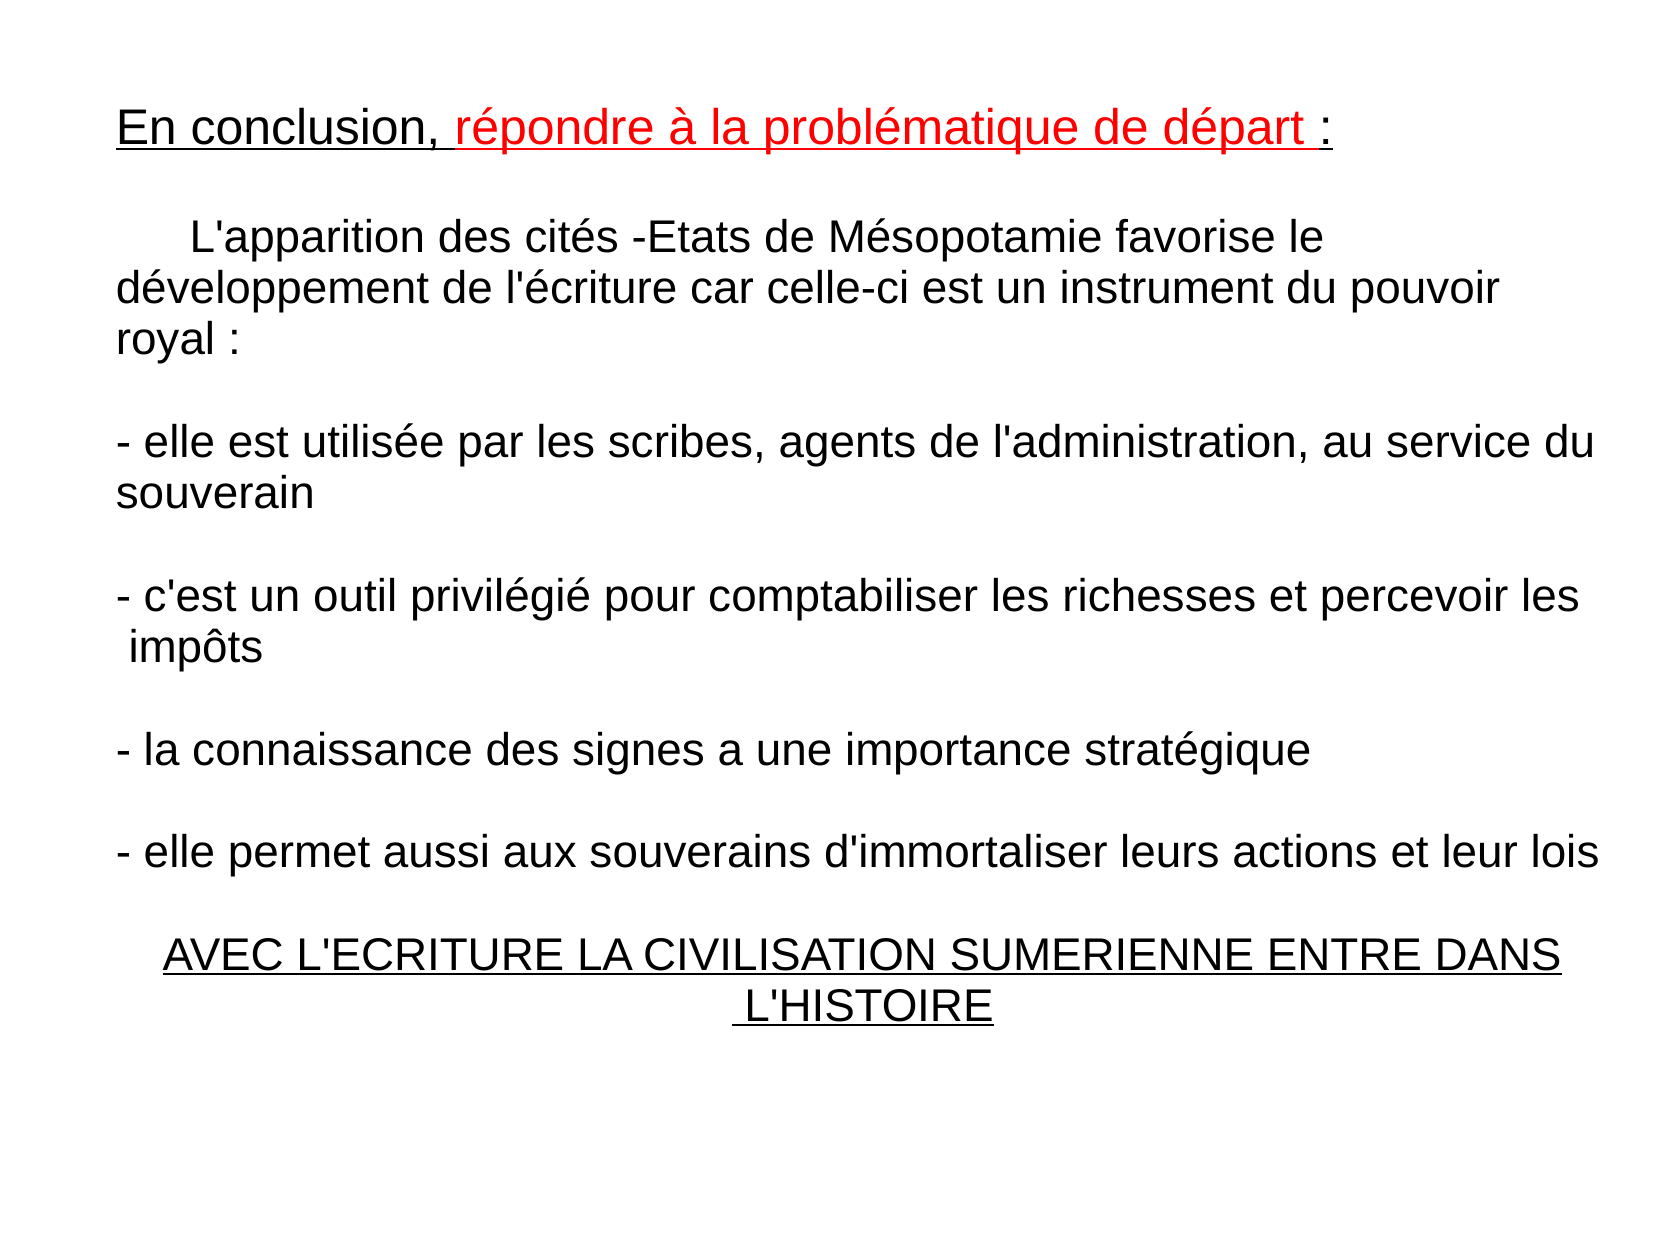

En conclusion, répondre à la problématique de départ :
	L'apparition des cités -Etats de Mésopotamie favorise le
développement de l'écriture car celle-ci est un instrument du pouvoir
royal :
- elle est utilisée par les scribes, agents de l'administration, au service du
souverain
- c'est un outil privilégié pour comptabiliser les richesses et percevoir les
 impôts
- la connaissance des signes a une importance stratégique
- elle permet aussi aux souverains d'immortaliser leurs actions et leur lois
AVEC L'ECRITURE LA CIVILISATION SUMERIENNE ENTRE DANS
 L'HISTOIRE